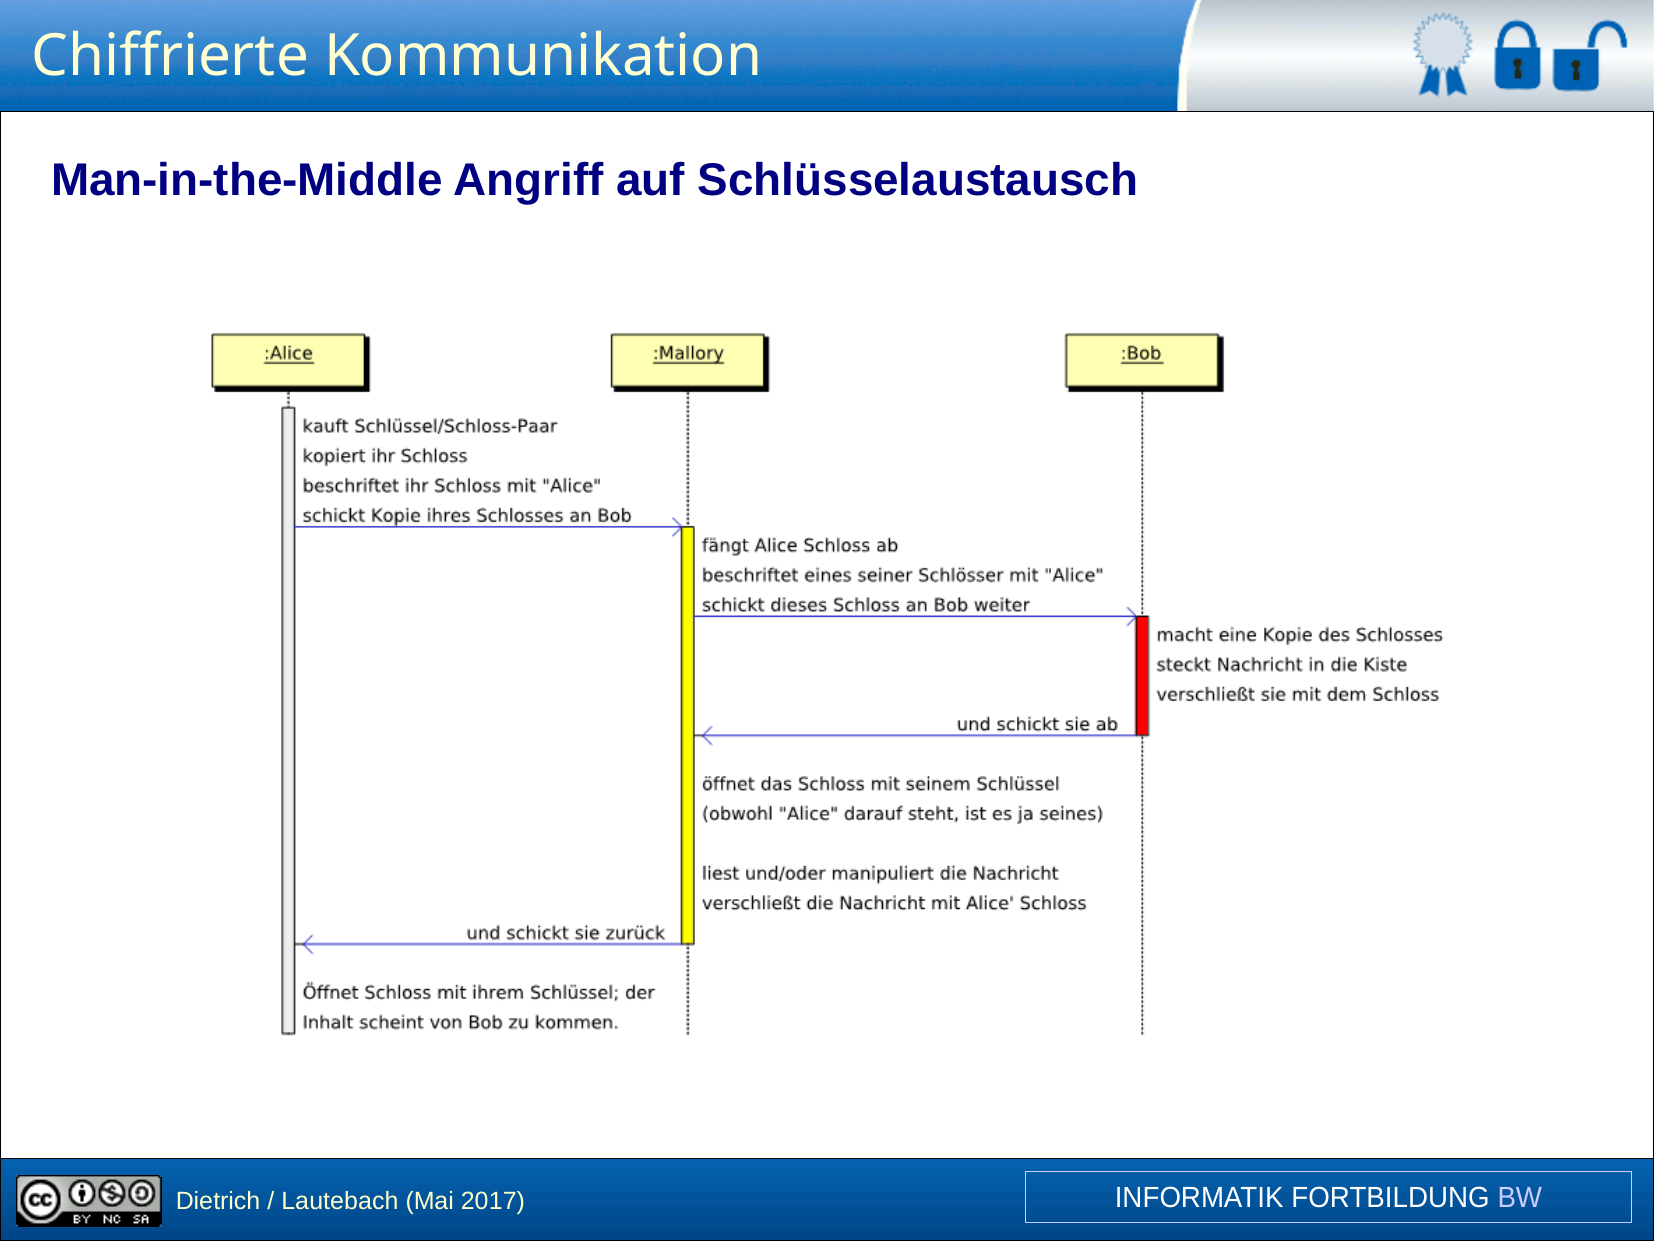

# Chiffrierte Kommunikation
Man-in-the-Middle Angriff auf Schlüsselaustausch
45